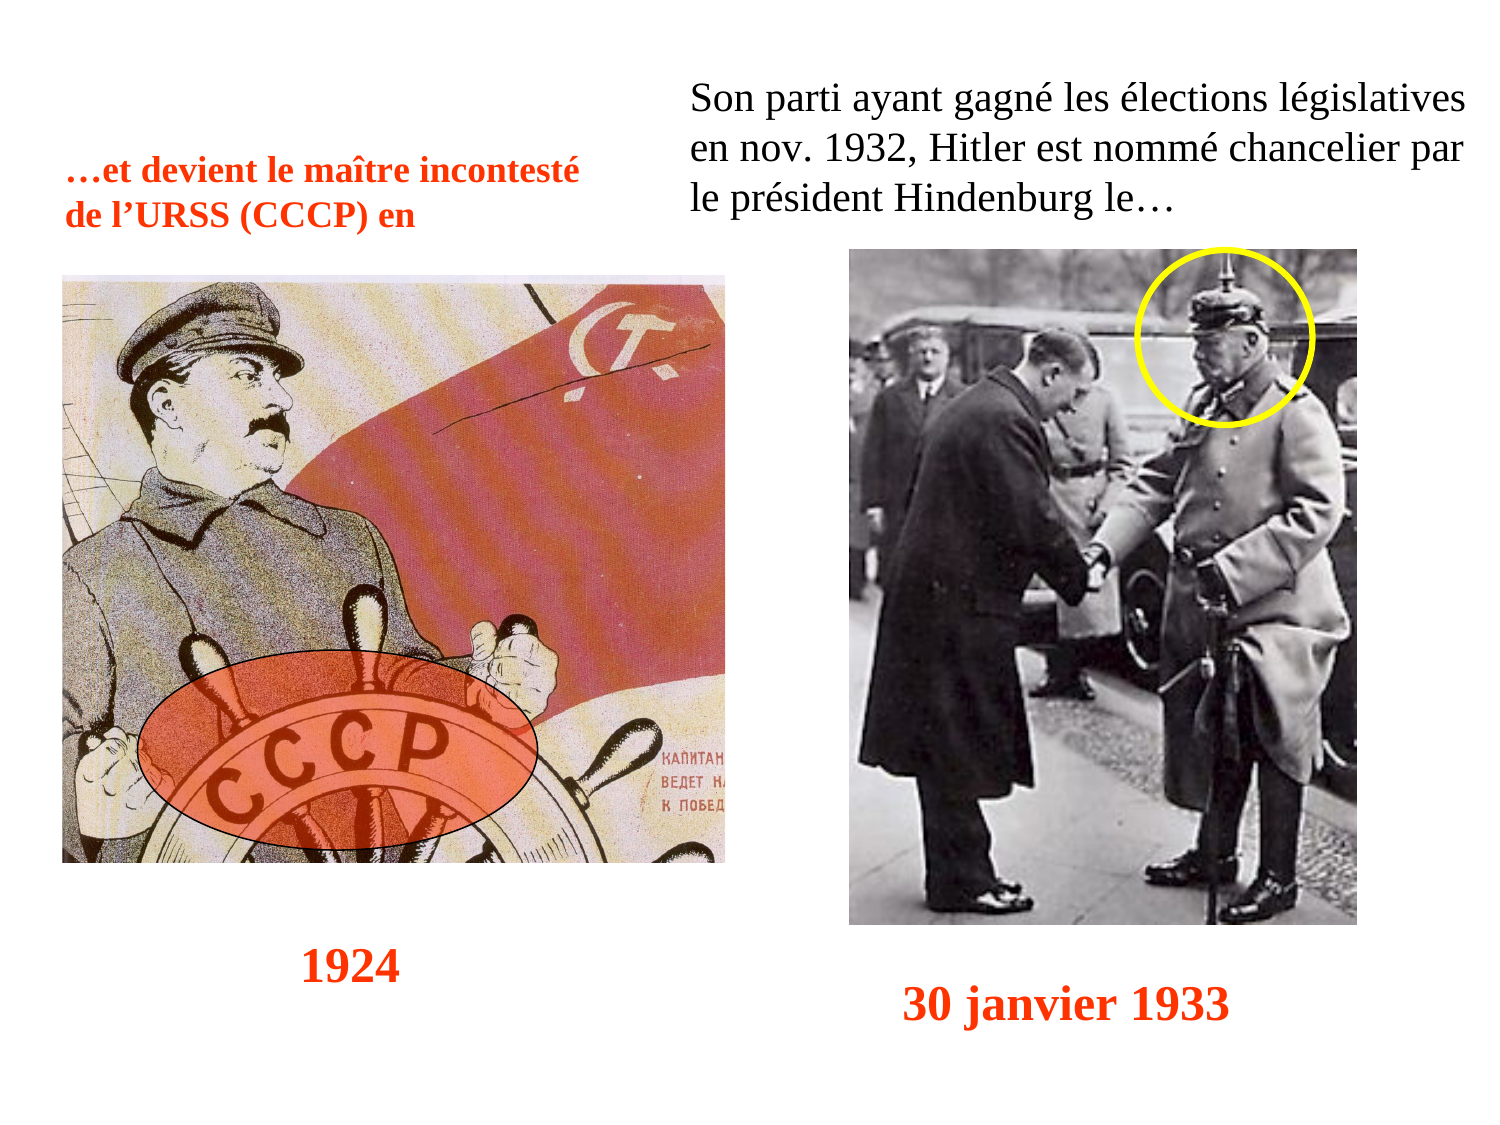

Son parti ayant gagné les élections législatives en nov. 1932, Hitler est nommé chancelier par le président Hindenburg le…
…et devient le maître incontesté de l’URSS (CCCP) en
1924
30 janvier 1933